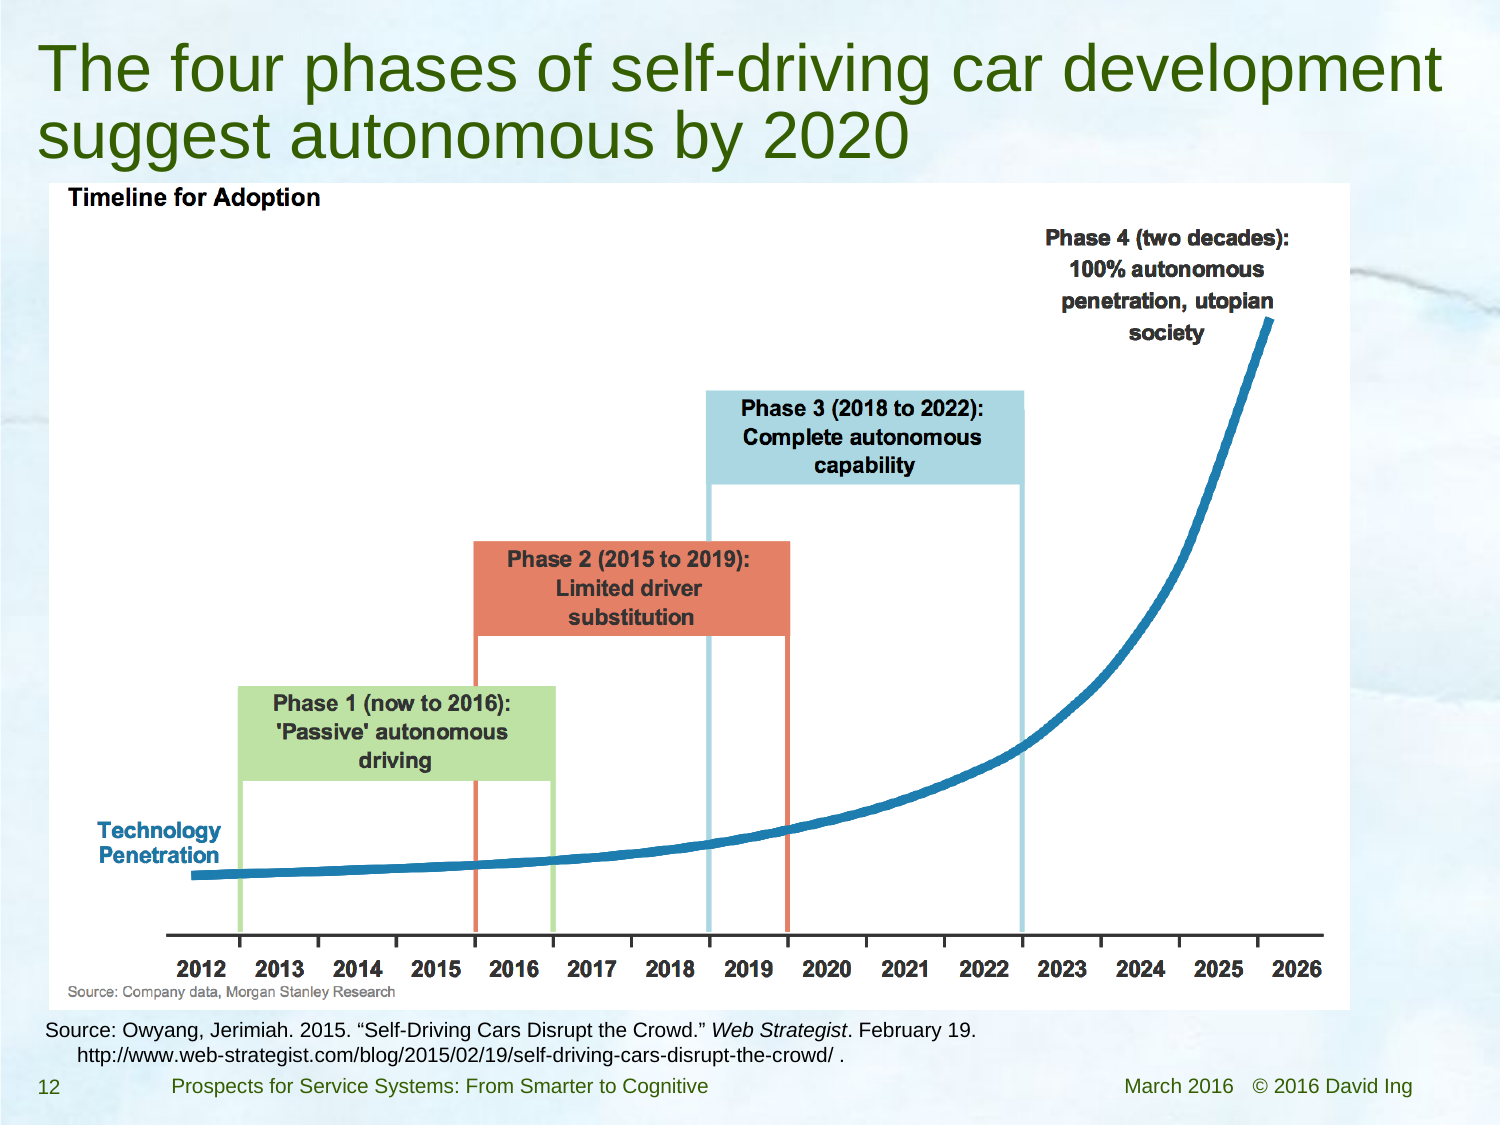

# The four phases of self-driving car development suggest autonomous by 2020
Source: Owyang, Jerimiah. 2015. “Self-Driving Cars Disrupt the Crowd.” Web Strategist. February 19. http://www.web-strategist.com/blog/2015/02/19/self-driving-cars-disrupt-the-crowd/ .
-
Prospects for Service Systems: From Smarter to Cognitive
March 2016
12